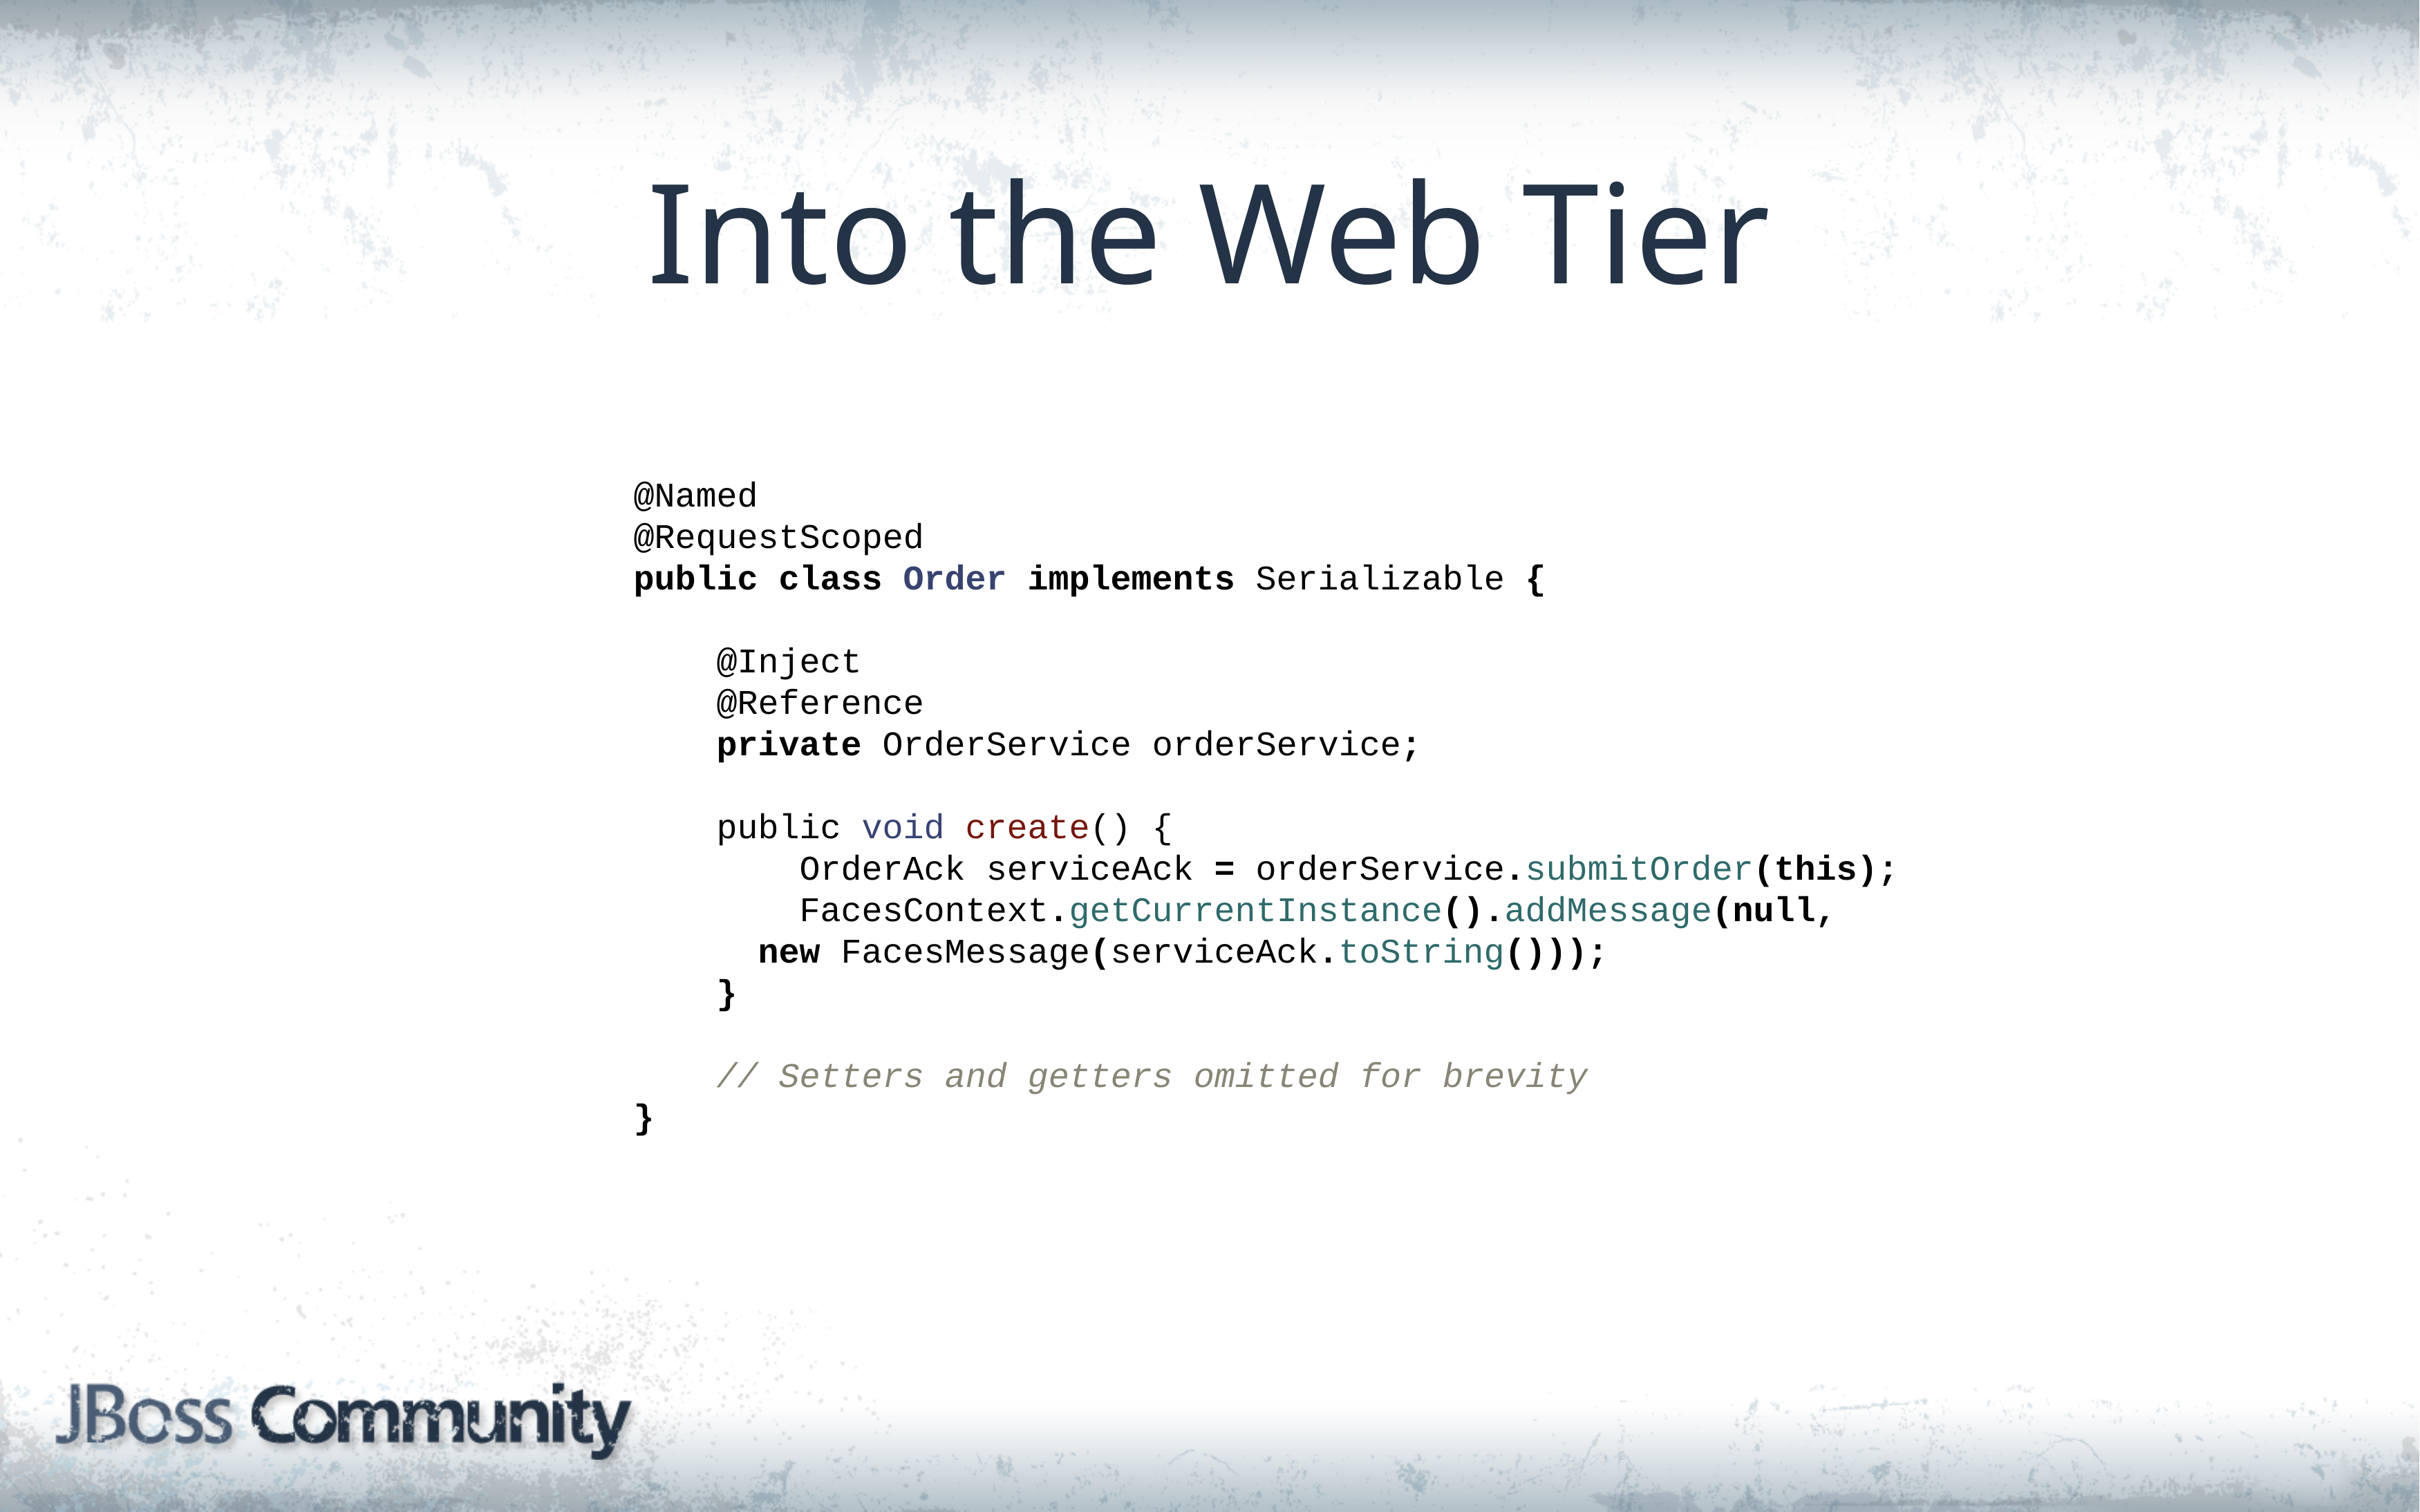

# Into the Web Tier
@Named
@RequestScoped
public class Order implements Serializable {
    @Inject
    @Reference
    private OrderService orderService;
    public void create() {
        OrderAck serviceAck = orderService.submitOrder(this);
        FacesContext.getCurrentInstance().addMessage(null,
 new FacesMessage(serviceAck.toString()));
    }
 // Setters and getters omitted for brevity
}